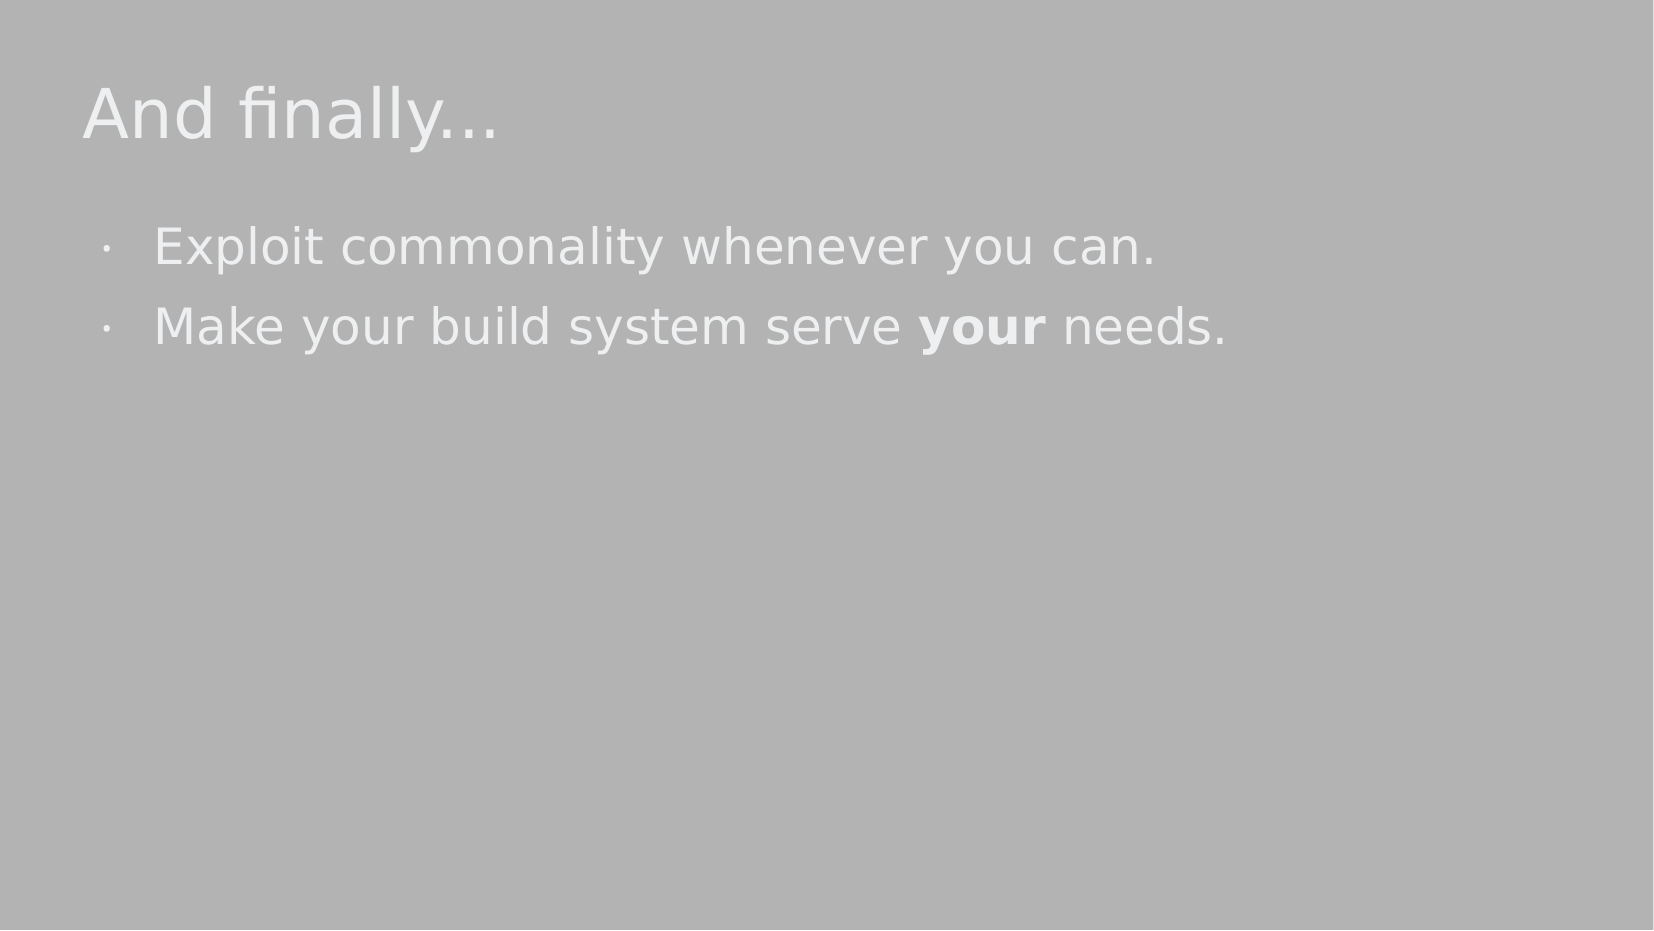

# And finally...
Exploit commonality whenever you can.
Make your build system serve your needs.